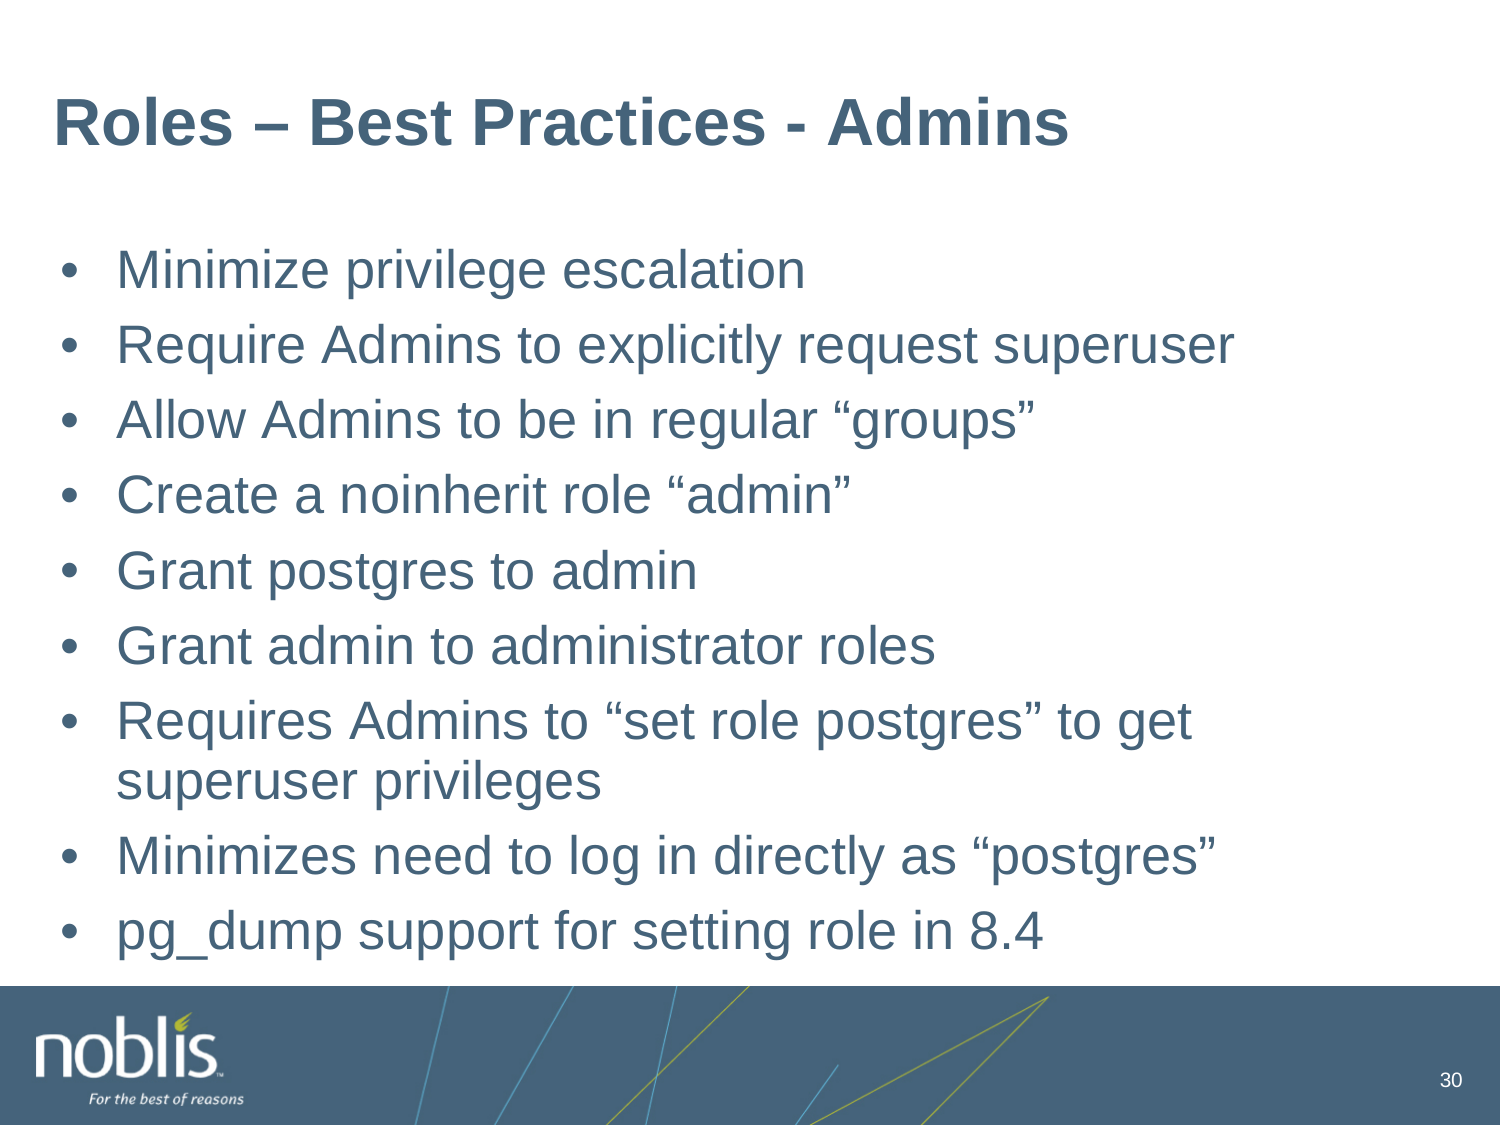

# Roles – Best Practices - Admins
Minimize privilege escalation
Require Admins to explicitly request superuser
Allow Admins to be in regular “groups”
Create a noinherit role “admin”
Grant postgres to admin
Grant admin to administrator roles
Requires Admins to “set role postgres” to get superuser privileges
Minimizes need to log in directly as “postgres”
pg_dump support for setting role in 8.4